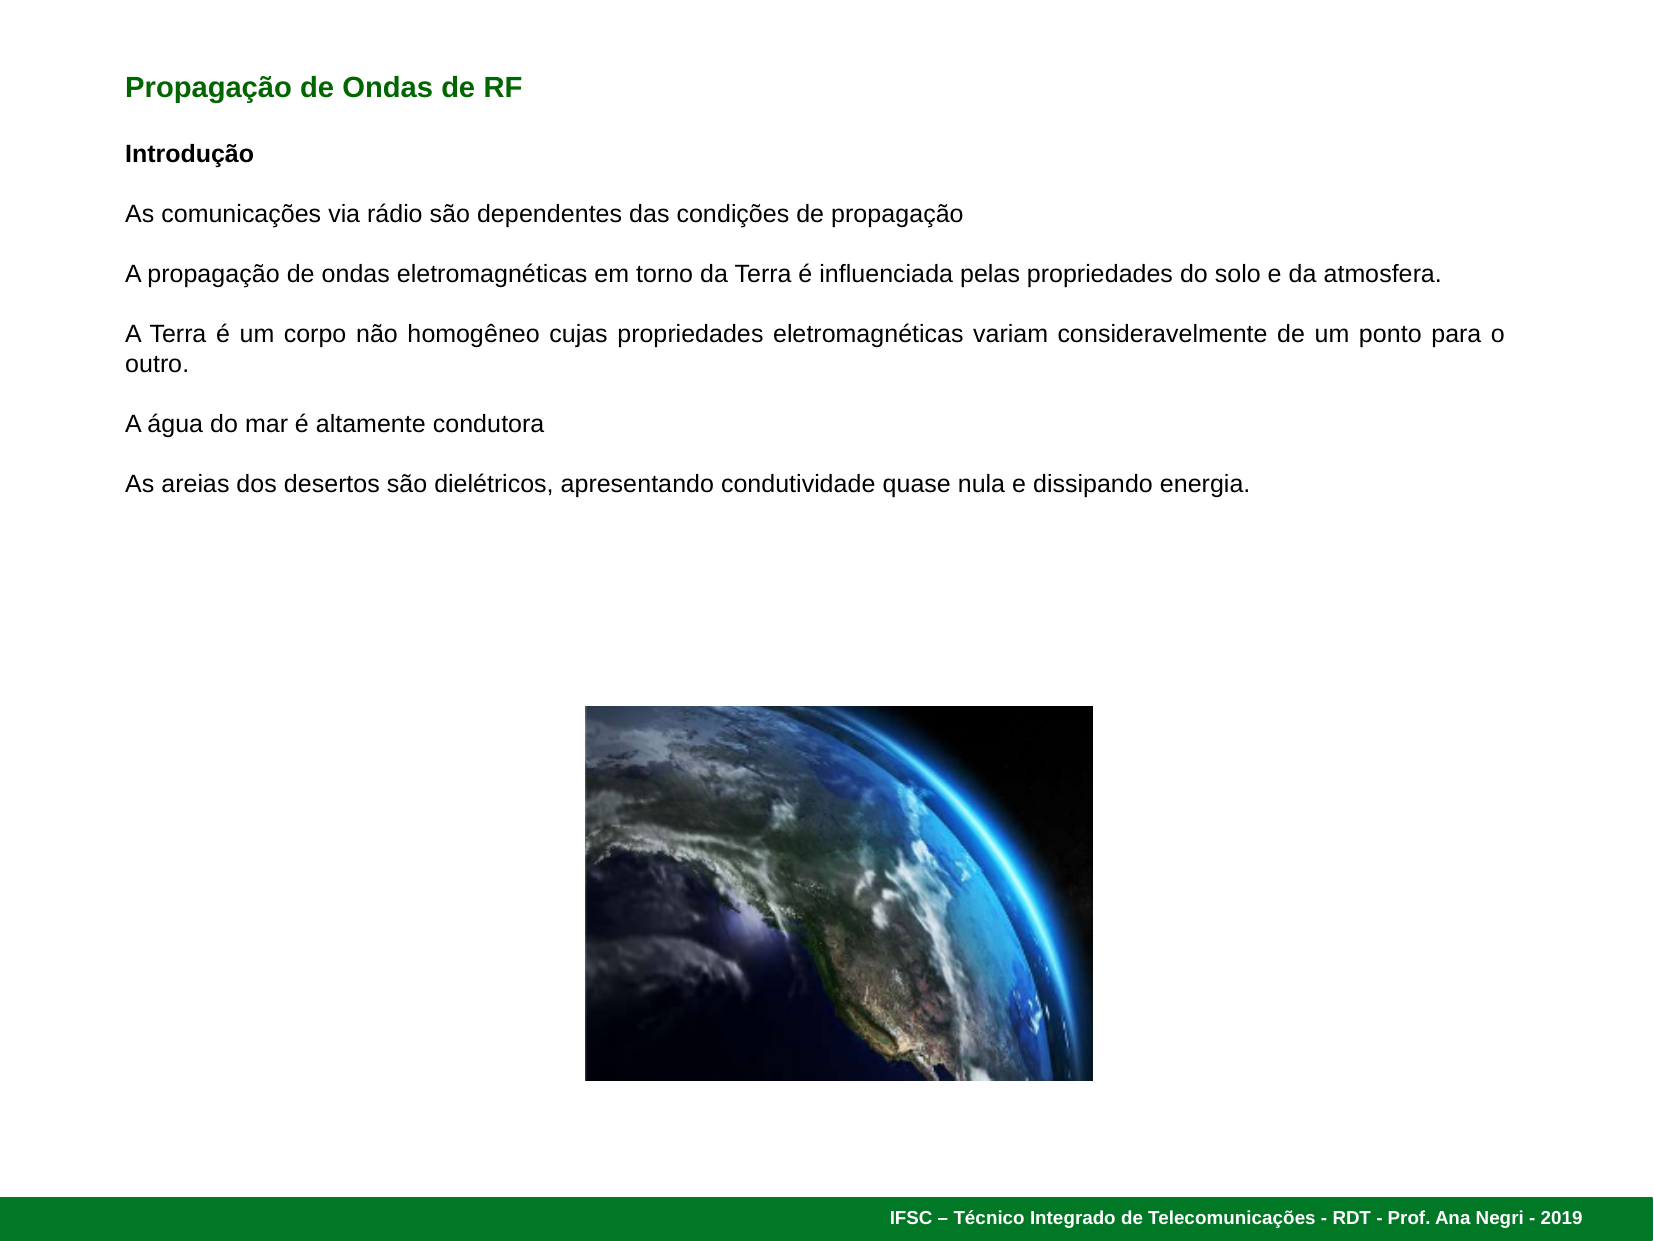

Propagação de Ondas de RF
Introdução
As comunicações via rádio são dependentes das condições de propagação
A propagação de ondas eletromagnéticas em torno da Terra é influenciada pelas propriedades do solo e da atmosfera.
A Terra é um corpo não homogêneo cujas propriedades eletromagnéticas variam consideravelmente de um ponto para o outro.
A água do mar é altamente condutora
As areias dos desertos são dielétricos, apresentando condutividade quase nula e dissipando energia.
IFSC – Técnico Integrado de Telecomunicações - RDT - Prof. Ana Negri - 2019